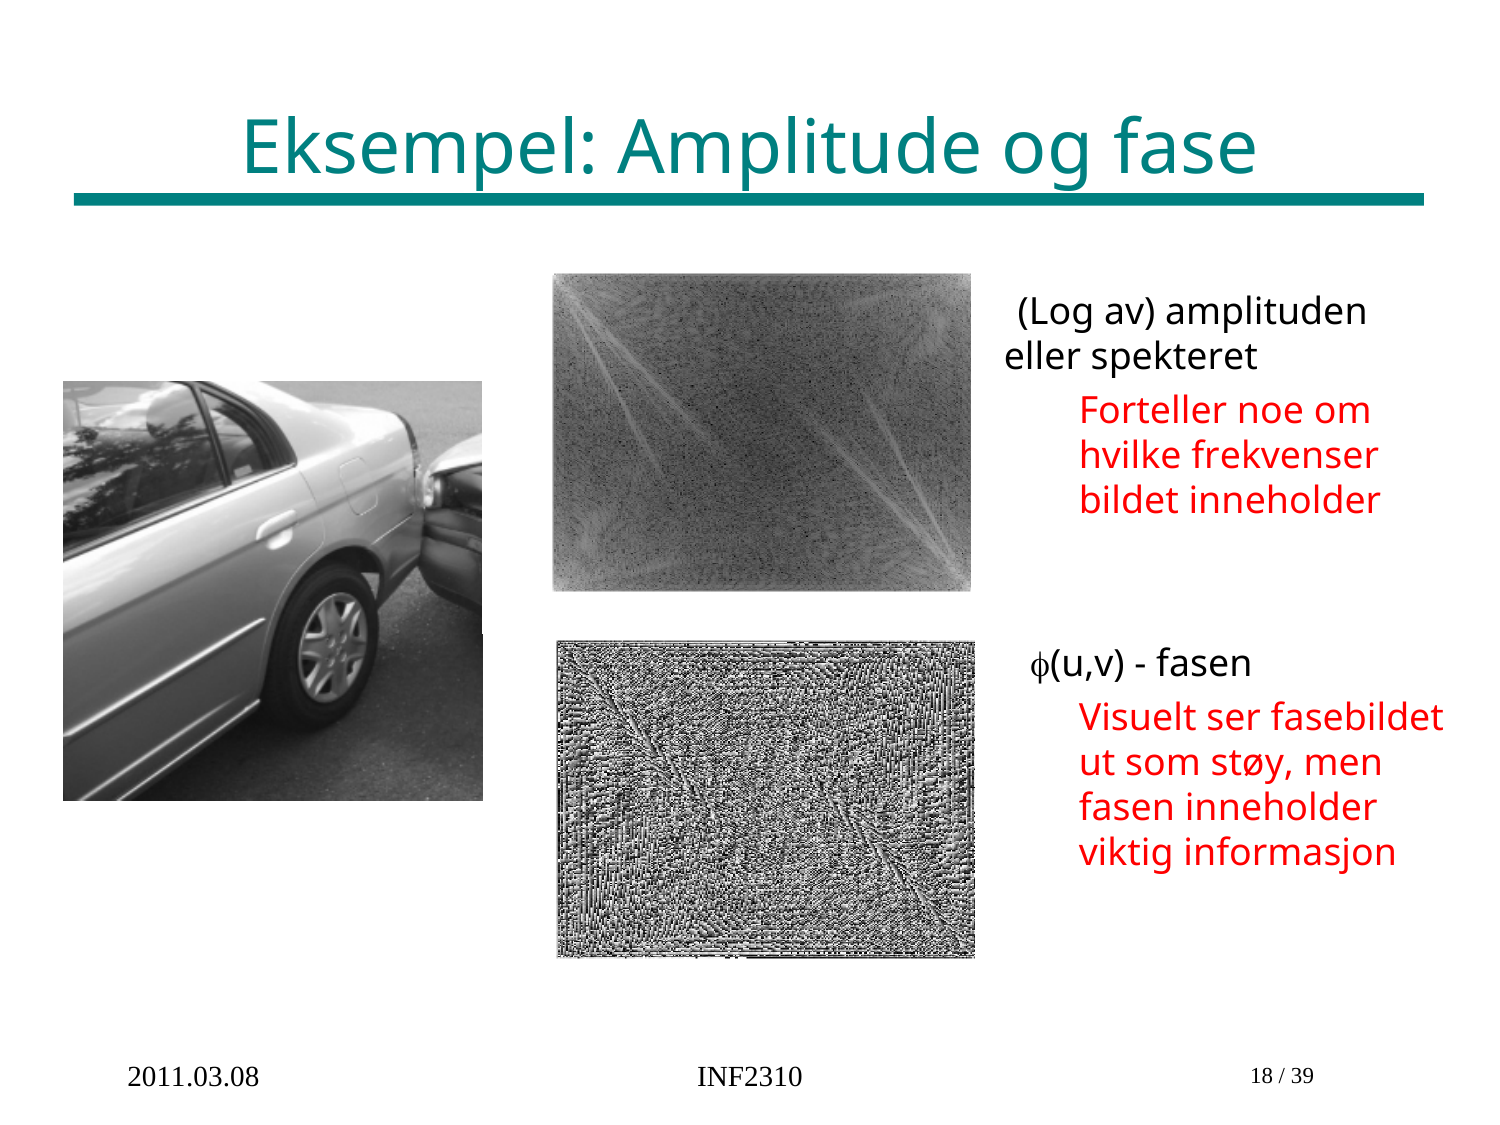

# Eksempel: Amplitude og fase
(Log av) amplituden eller spekteret
	Forteller noe om 	hvilke frekvenser 	bildet inneholder
(u,v) - fasen
Visuelt ser fasebildet ut som støy, men fasen inneholder viktig informasjon
2011.03.08XXX
INF2310